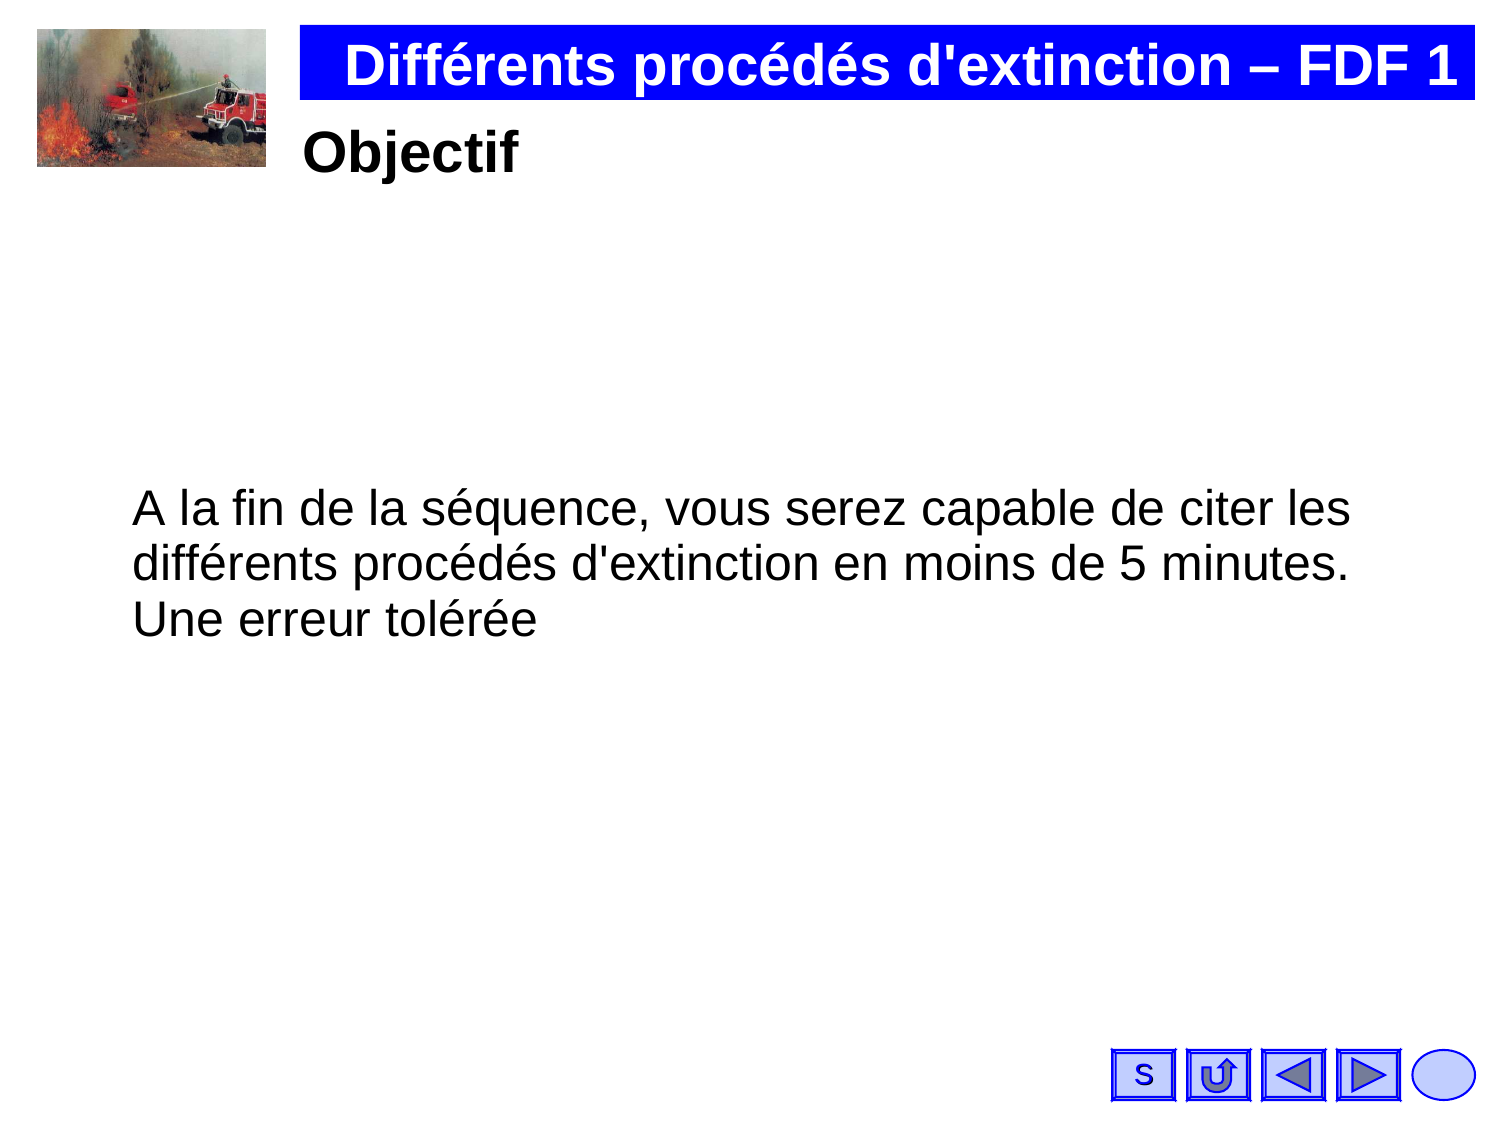

Différents procédés d'extinction – FDF 1
Objectif
A la fin de la séquence, vous serez capable de citer les différents procédés d'extinction en moins de 5 minutes. Une erreur tolérée